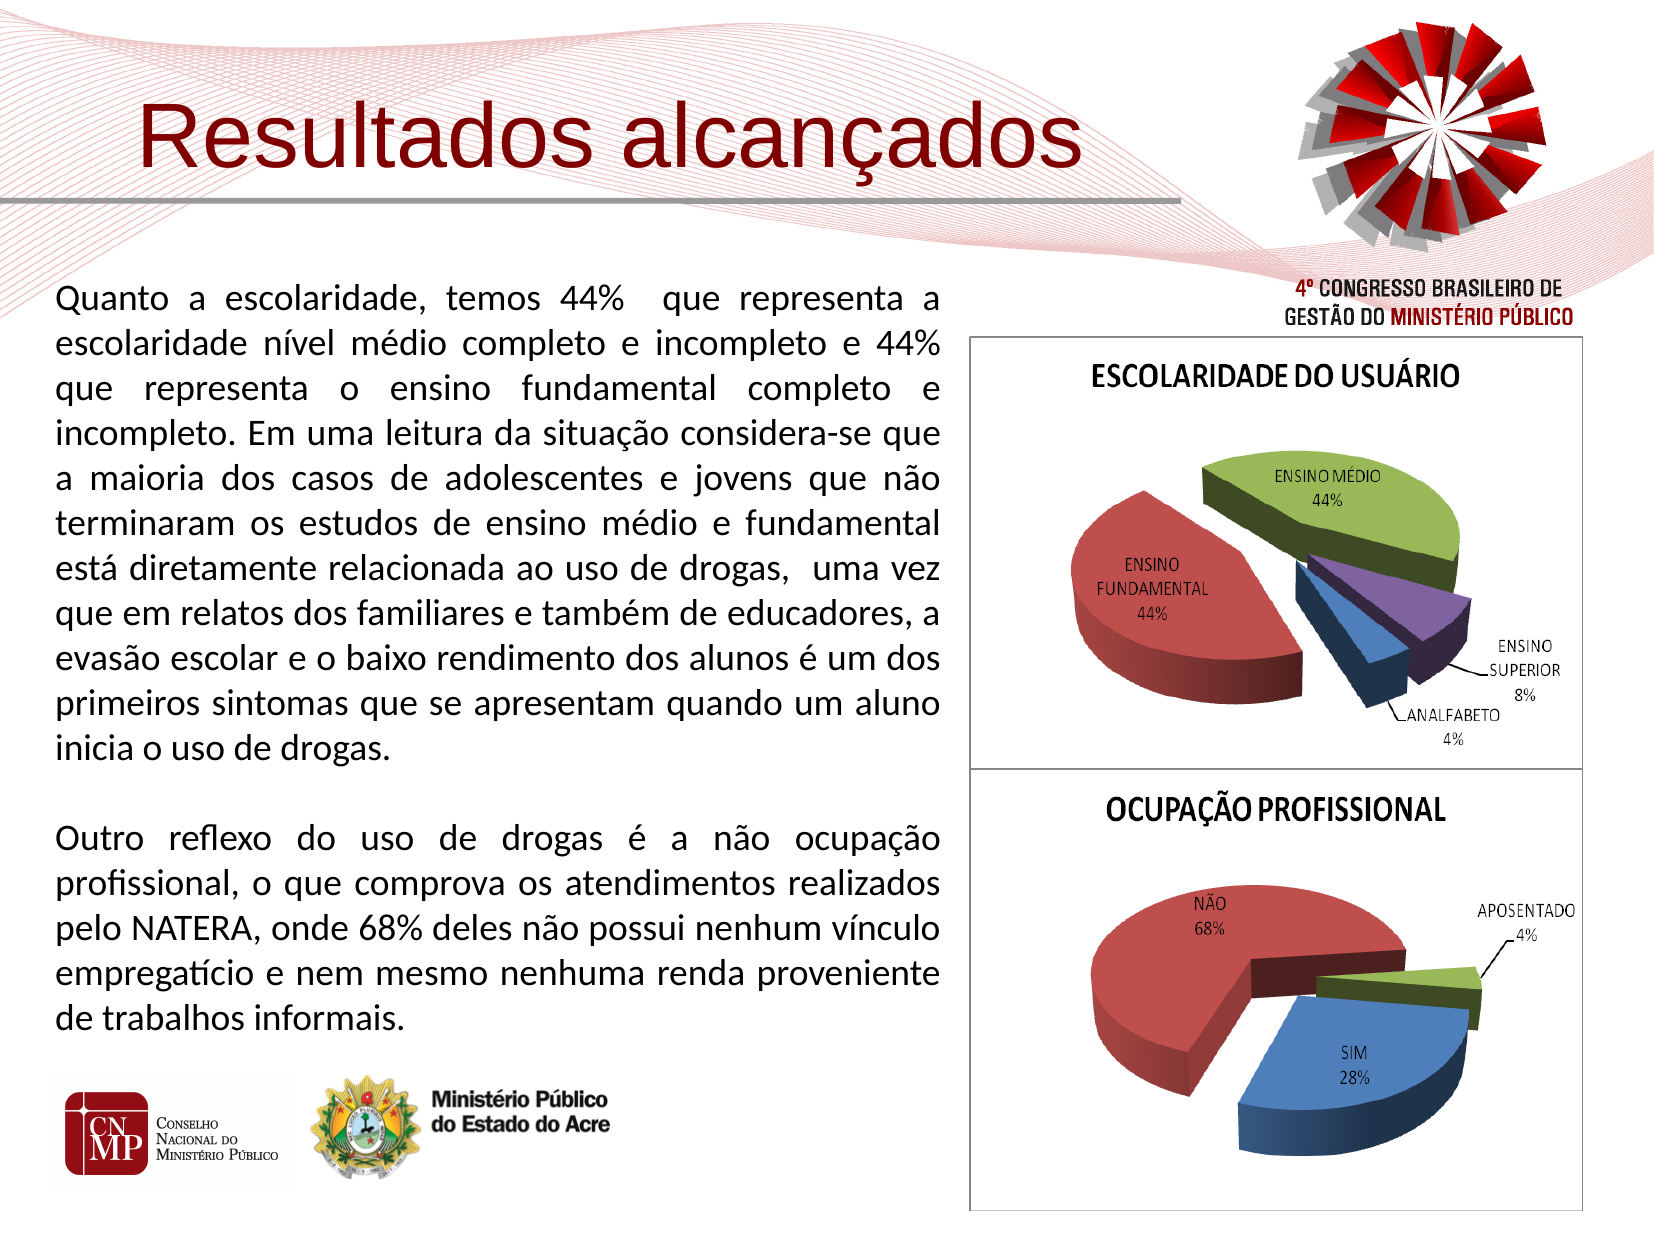

Resultados alcançados
Quanto a escolaridade, temos 44% que representa a escolaridade nível médio completo e incompleto e 44% que representa o ensino fundamental completo e incompleto. Em uma leitura da situação considera-se que a maioria dos casos de adolescentes e jovens que não terminaram os estudos de ensino médio e fundamental está diretamente relacionada ao uso de drogas, uma vez que em relatos dos familiares e também de educadores, a evasão escolar e o baixo rendimento dos alunos é um dos primeiros sintomas que se apresentam quando um aluno inicia o uso de drogas.
Outro reflexo do uso de drogas é a não ocupação profissional, o que comprova os atendimentos realizados pelo NATERA, onde 68% deles não possui nenhum vínculo empregatício e nem mesmo nenhuma renda proveniente de trabalhos informais.